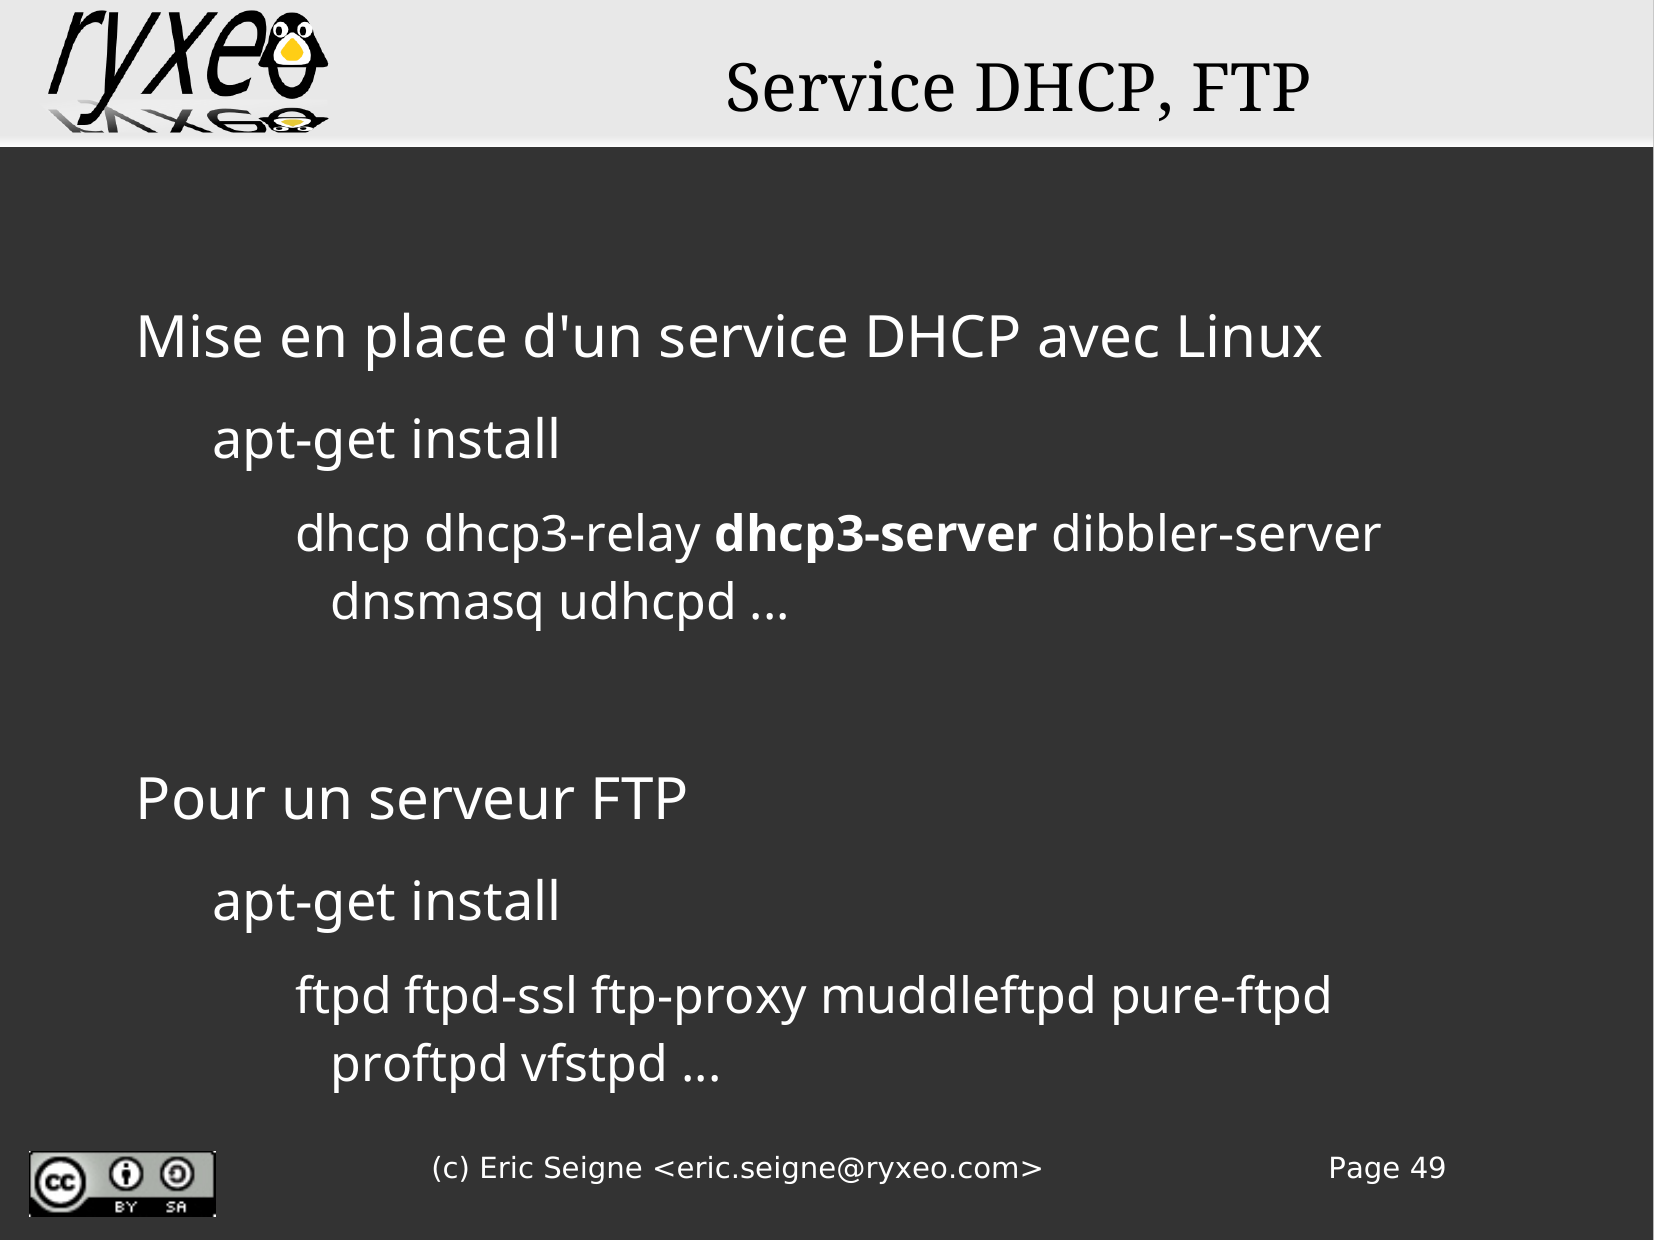

# Service DHCP, FTP
Mise en place d'un service DHCP avec Linux
apt-get install
dhcp dhcp3-relay dhcp3-server dibbler-server dnsmasq udhcpd ...
Pour un serveur FTP
apt-get install
ftpd ftpd-ssl ftp-proxy muddleftpd pure-ftpd proftpd vfstpd ...
Toto le héro
49